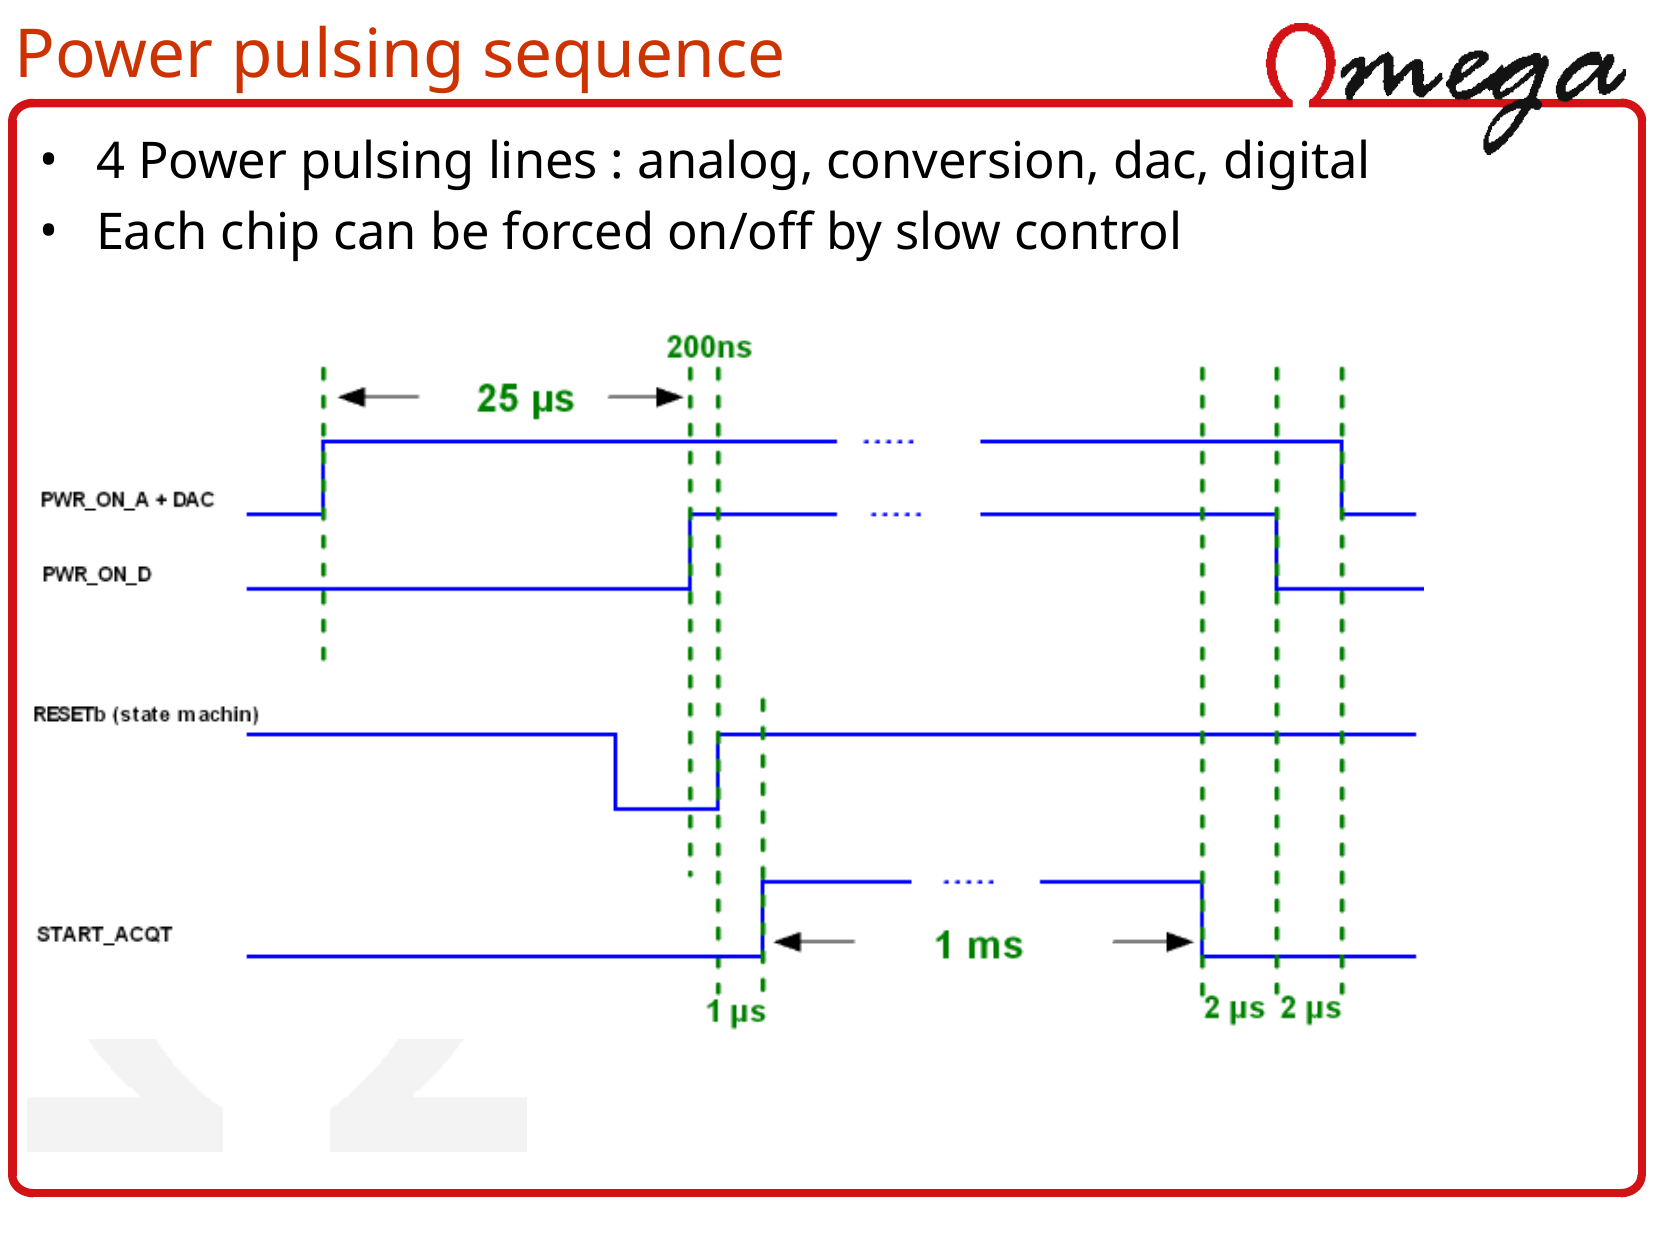

# Power pulsing sequence
4 Power pulsing lines : analog, conversion, dac, digital
Each chip can be forced on/off by slow control